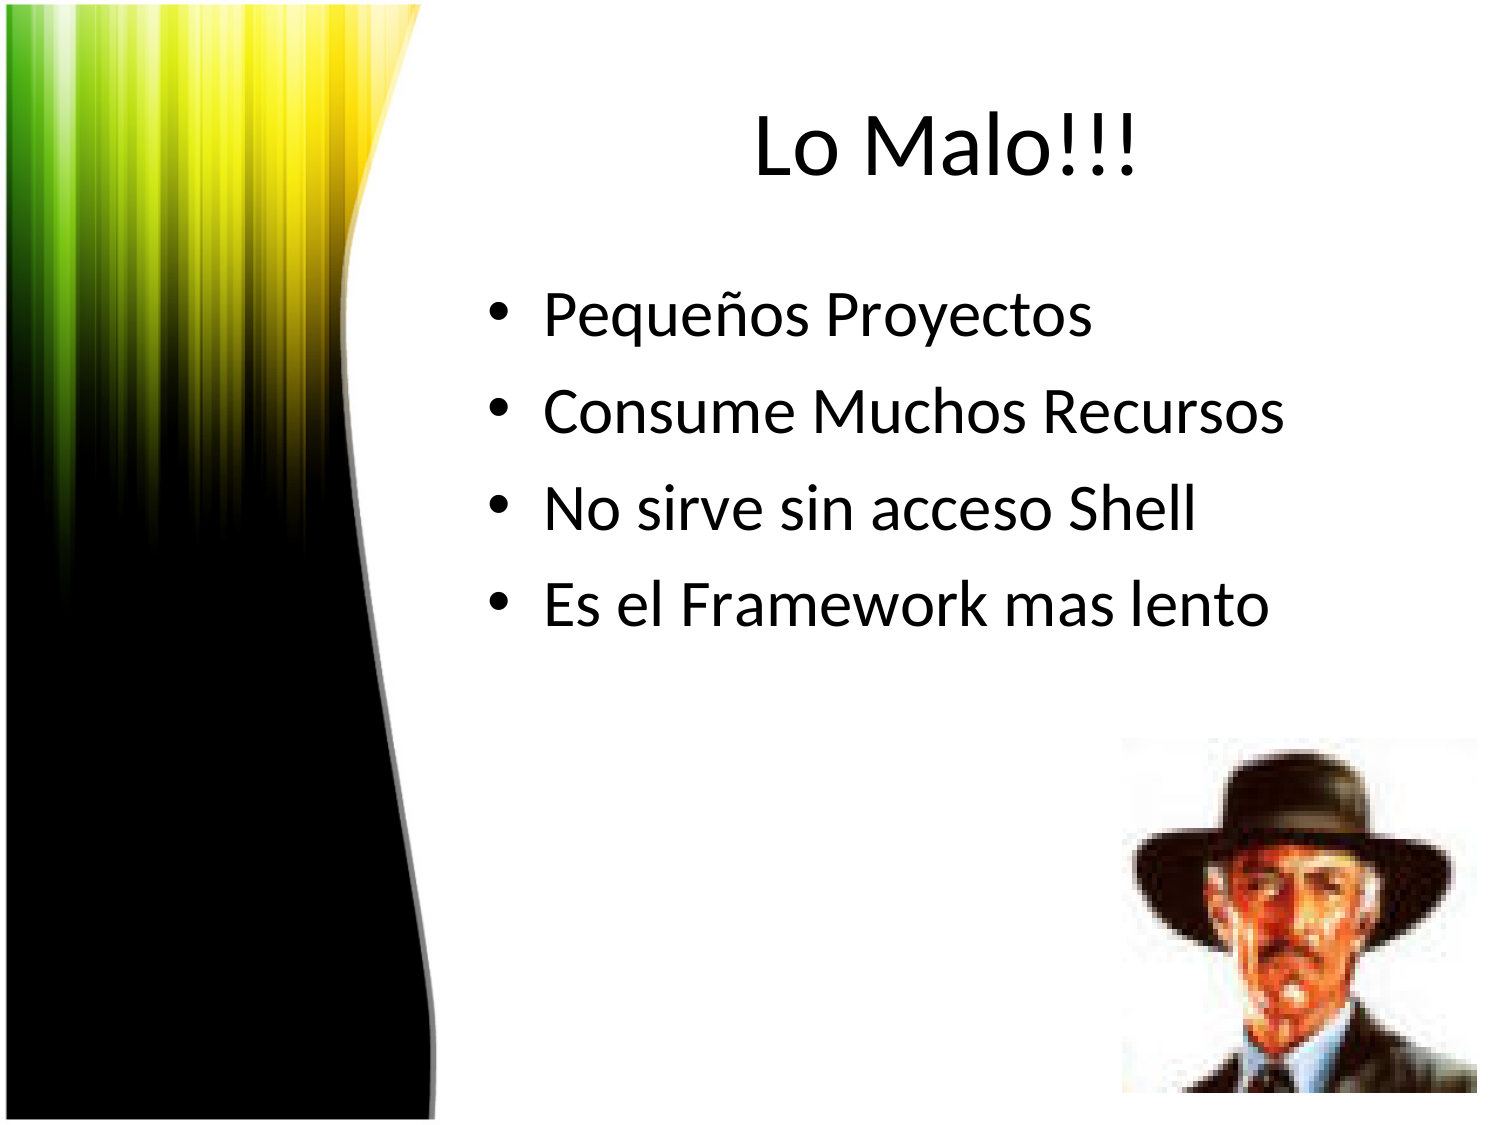

# Lo Malo!!!
Pequeños Proyectos
Consume Muchos Recursos
No sirve sin acceso Shell
Es el Framework mas lento